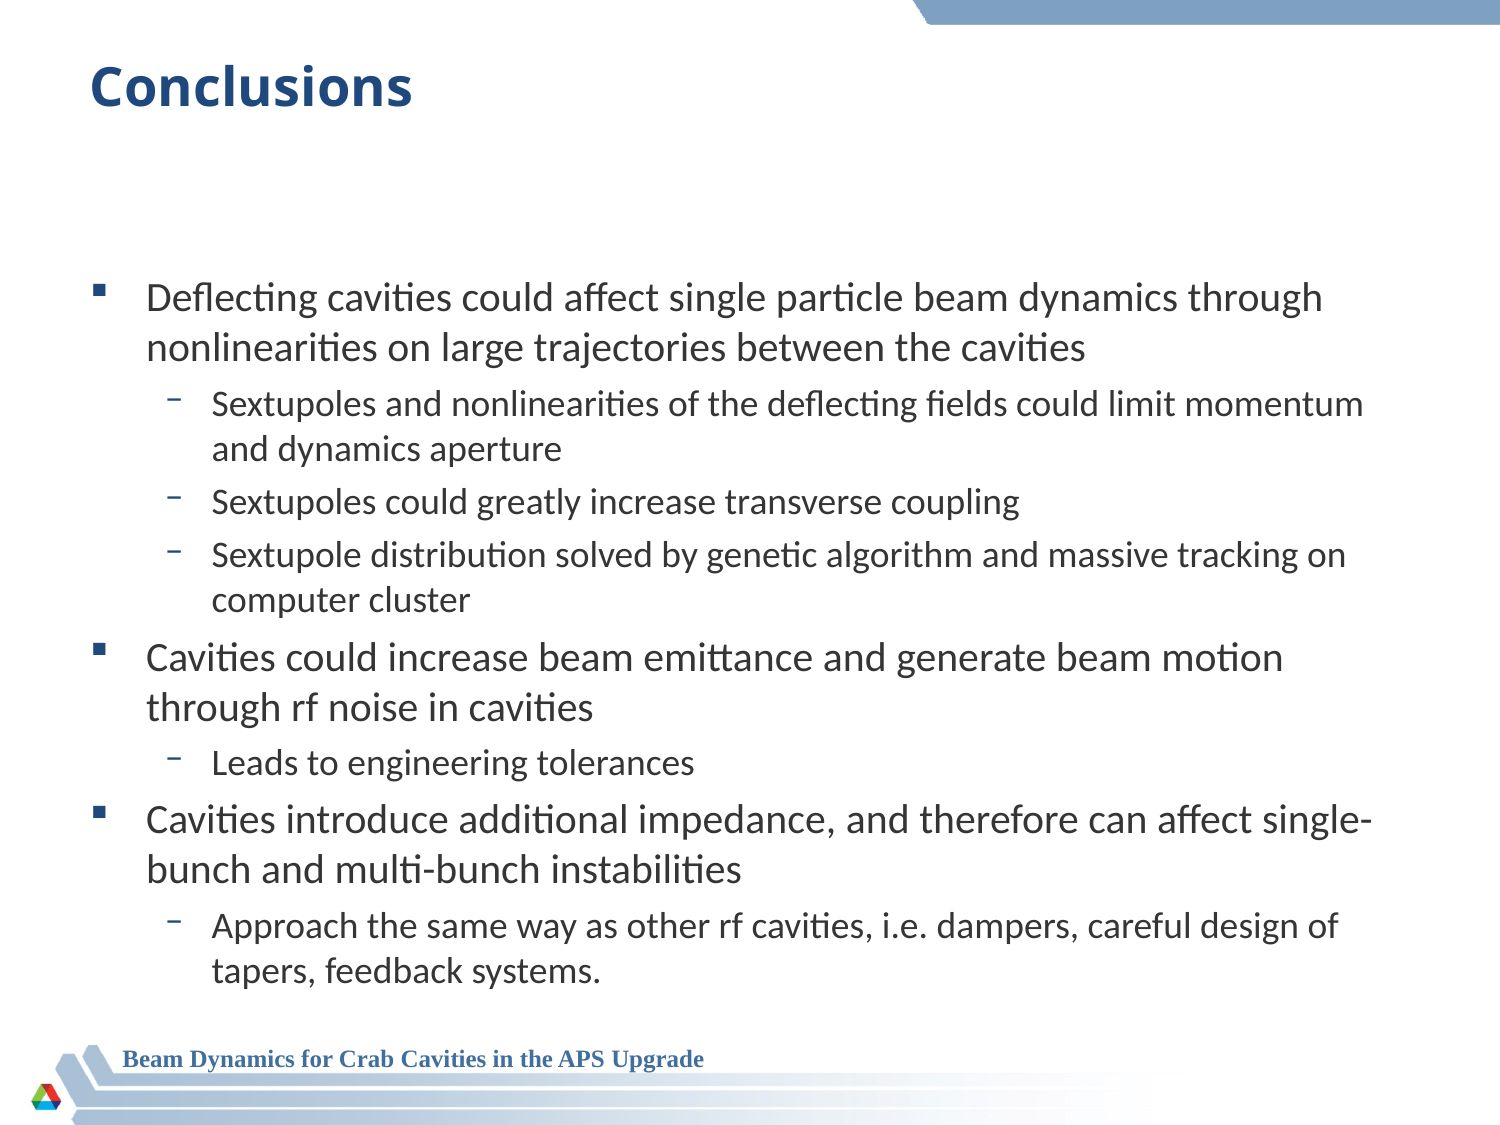

# Conclusions
Deflecting cavities could affect single particle beam dynamics through nonlinearities on large trajectories between the cavities
Sextupoles and nonlinearities of the deflecting fields could limit momentum and dynamics aperture
Sextupoles could greatly increase transverse coupling
Sextupole distribution solved by genetic algorithm and massive tracking on computer cluster
Cavities could increase beam emittance and generate beam motion through rf noise in cavities
Leads to engineering tolerances
Cavities introduce additional impedance, and therefore can affect single-bunch and multi-bunch instabilities
Approach the same way as other rf cavities, i.e. dampers, careful design of tapers, feedback systems.